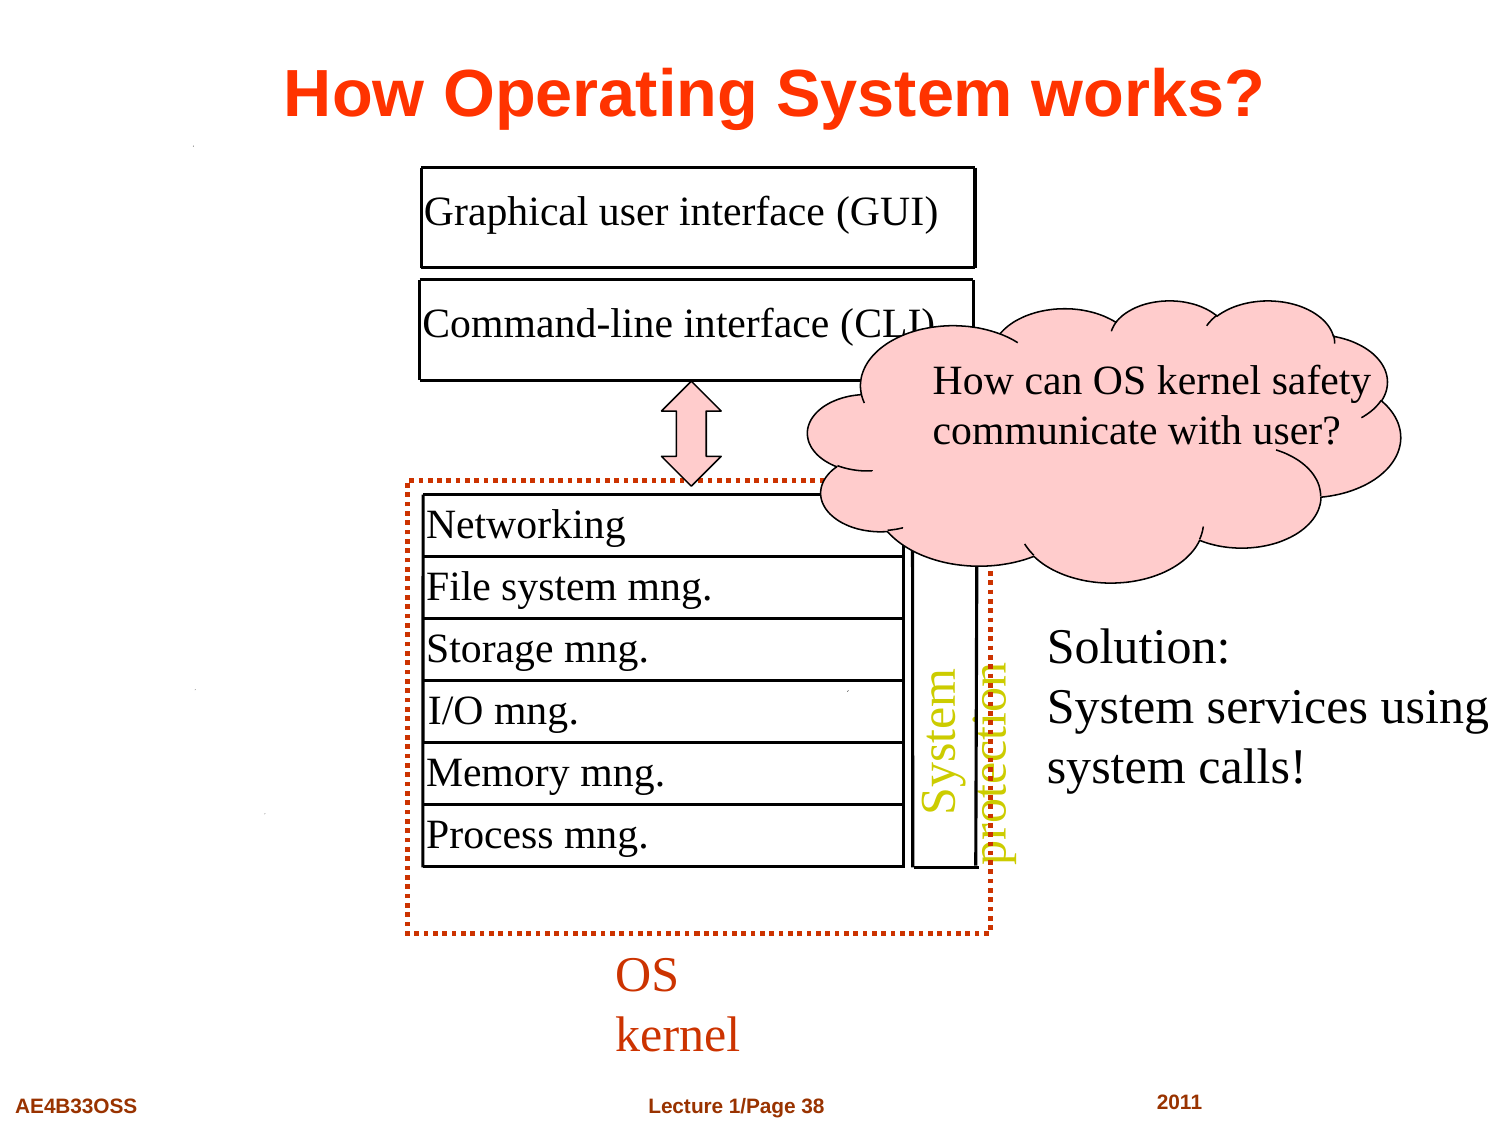

# How Operating System works?
Graphical user interface (GUI)
Command-line interface (CLI)
How can OS kernel safety communicate with user?
OS kernel
Networking
 System protection
File system mng.
Solution:
System services using system calls!
Storage mng.
I/O mng.
Memory mng.
Process mng.